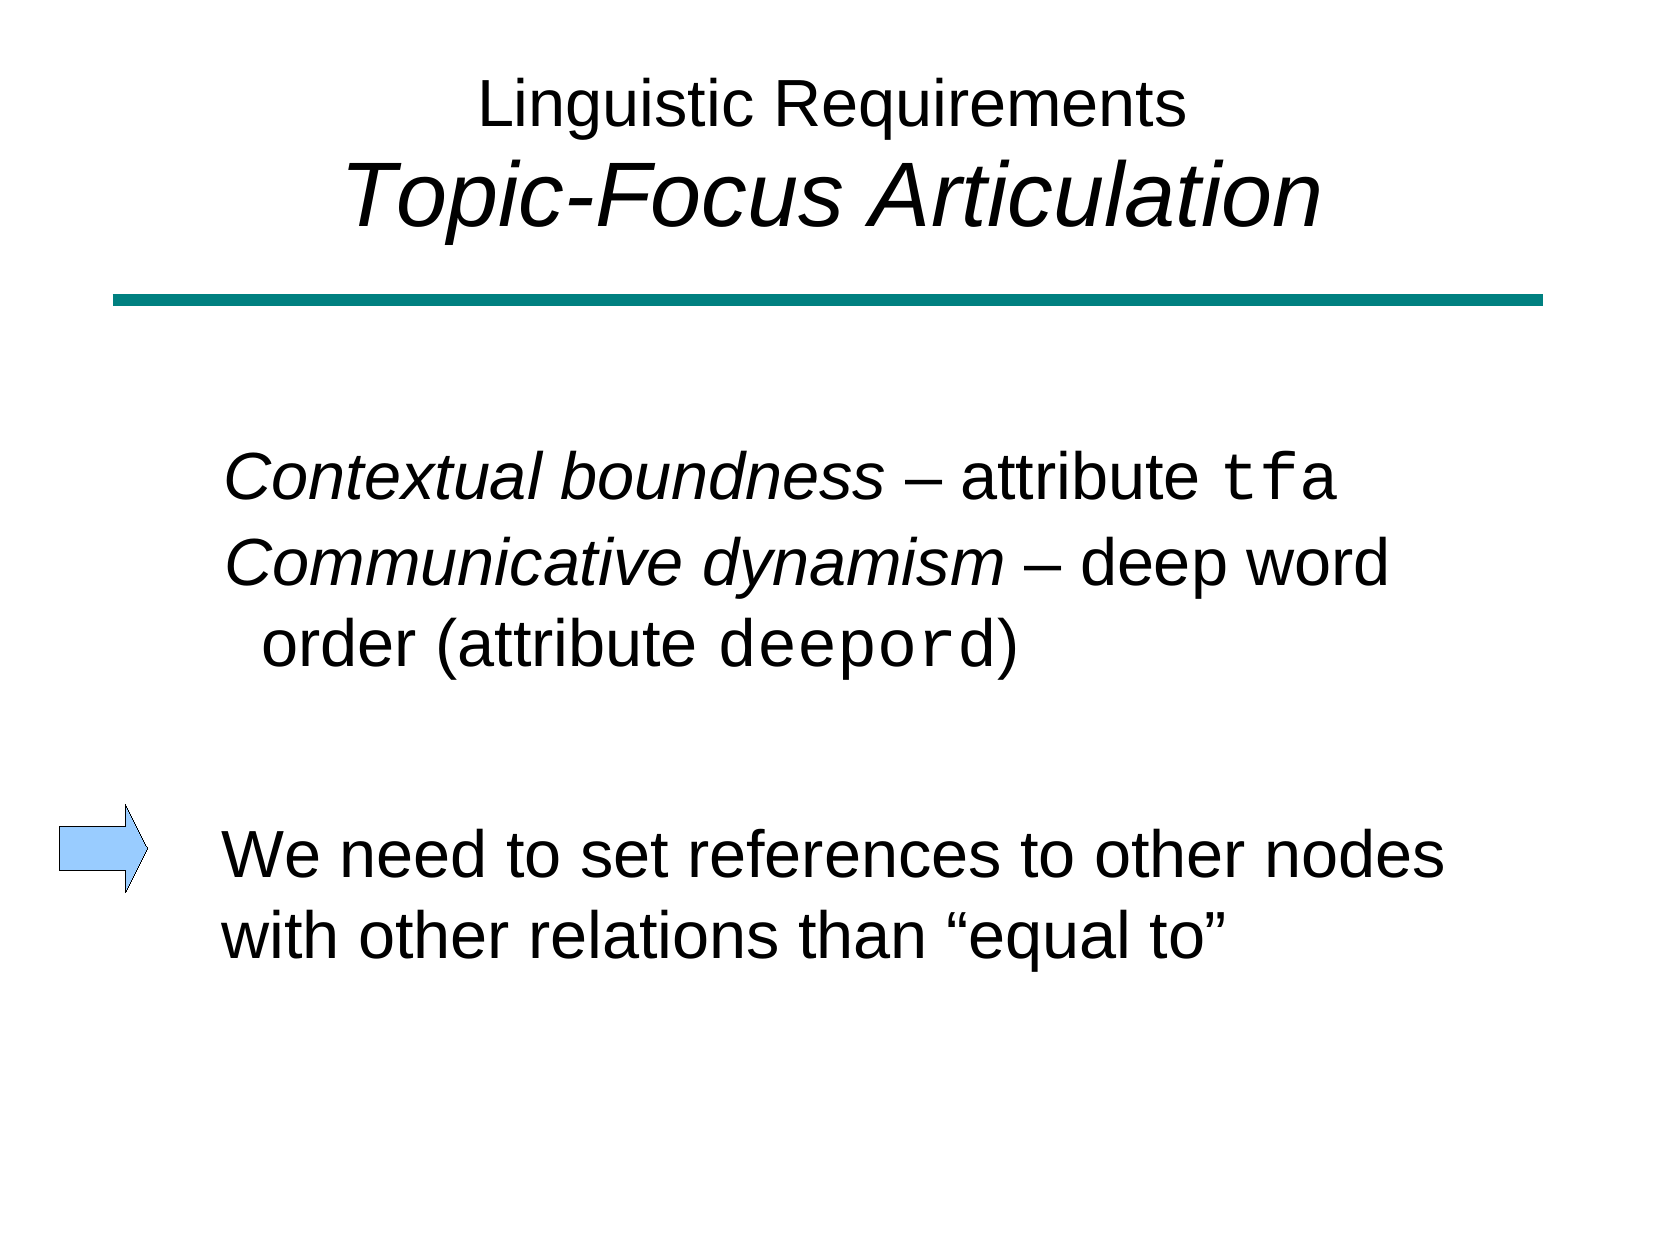

# Linguistic Requirements Topic-Focus Articulation
 Contextual boundness – attribute tfa
 Communicative dynamism – deep word
 order (attribute deepord)
We need to set references to other nodes
with other relations than “equal to”